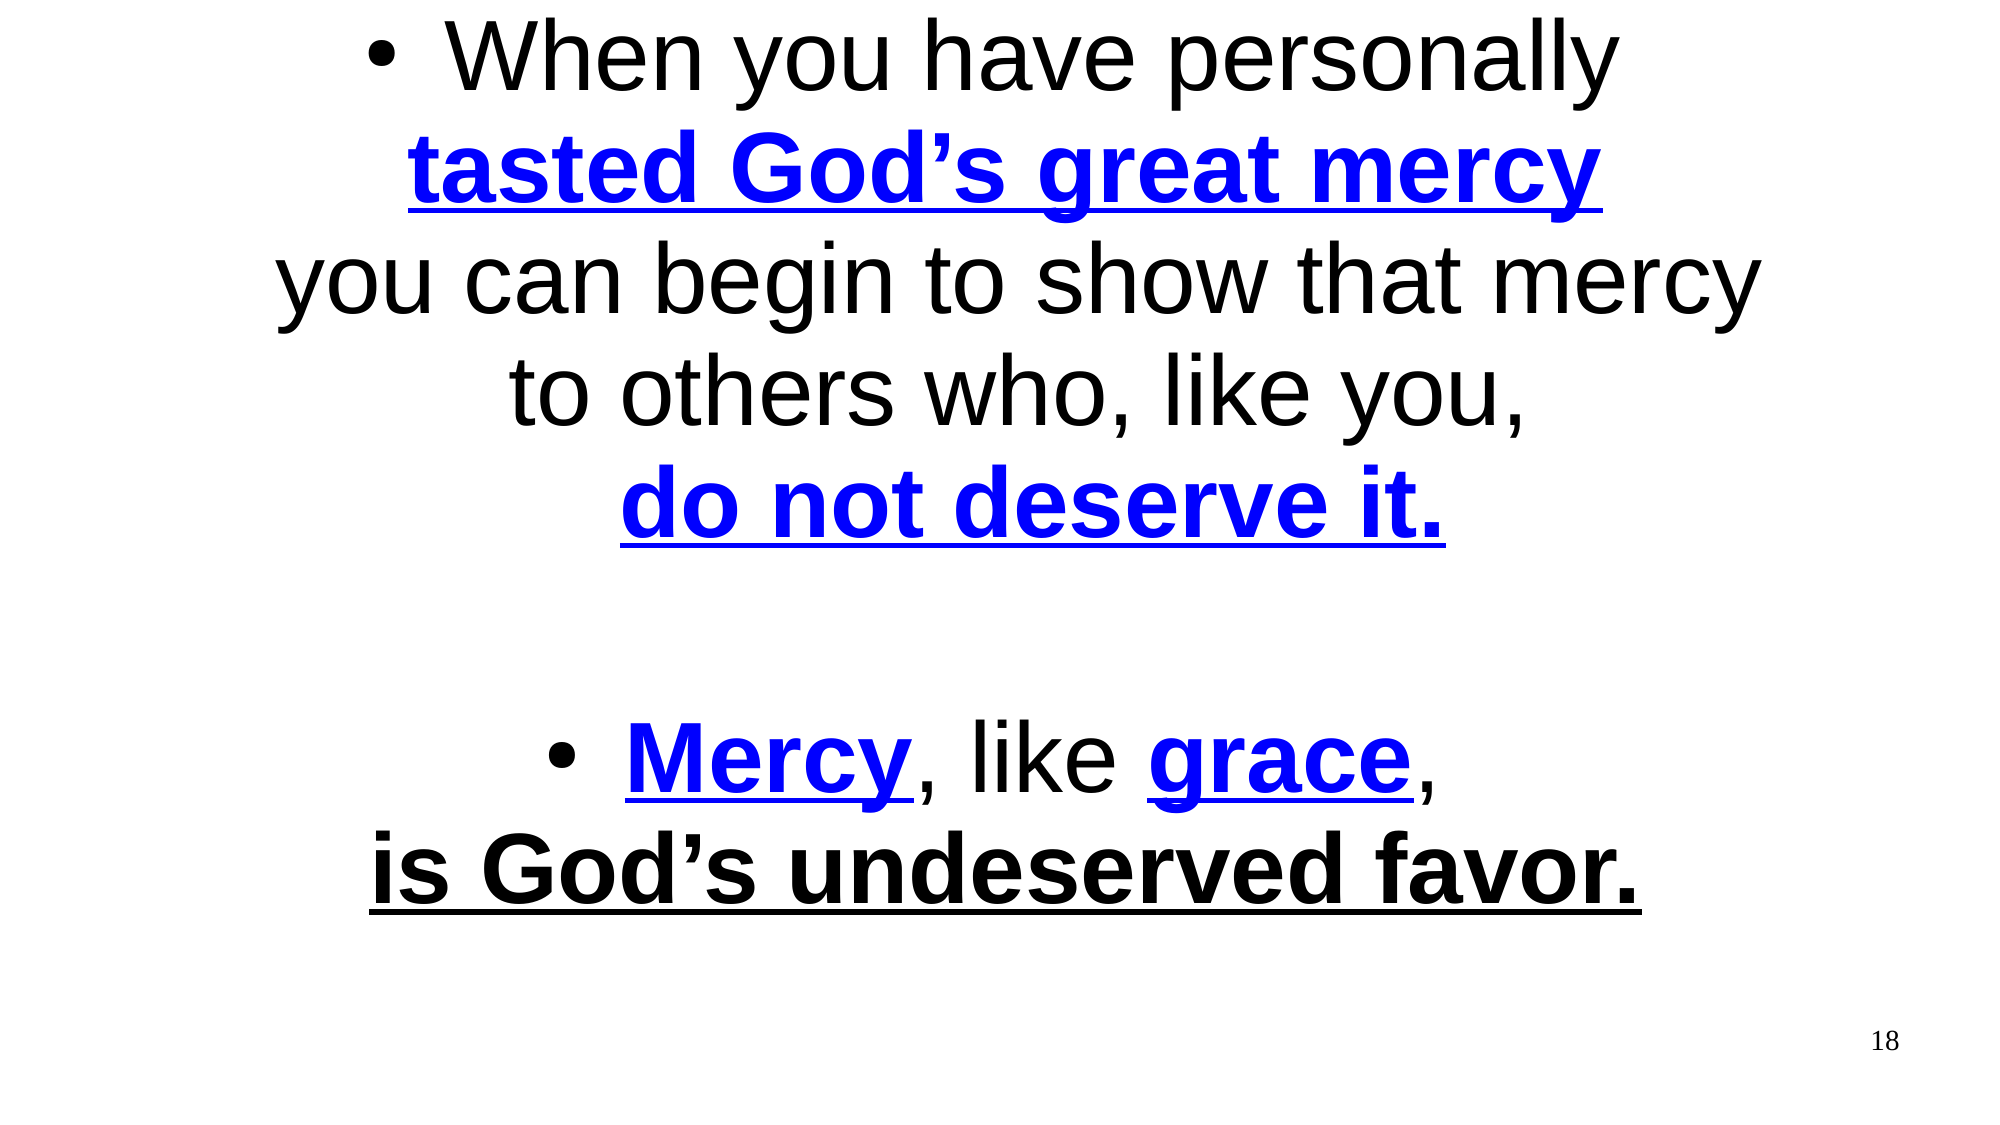

# When you have personally tasted God’s great mercy you can begin to show that mercy to others who, like you, do not deserve it.
 Mercy, like grace,
is God’s undeserved favor.
18